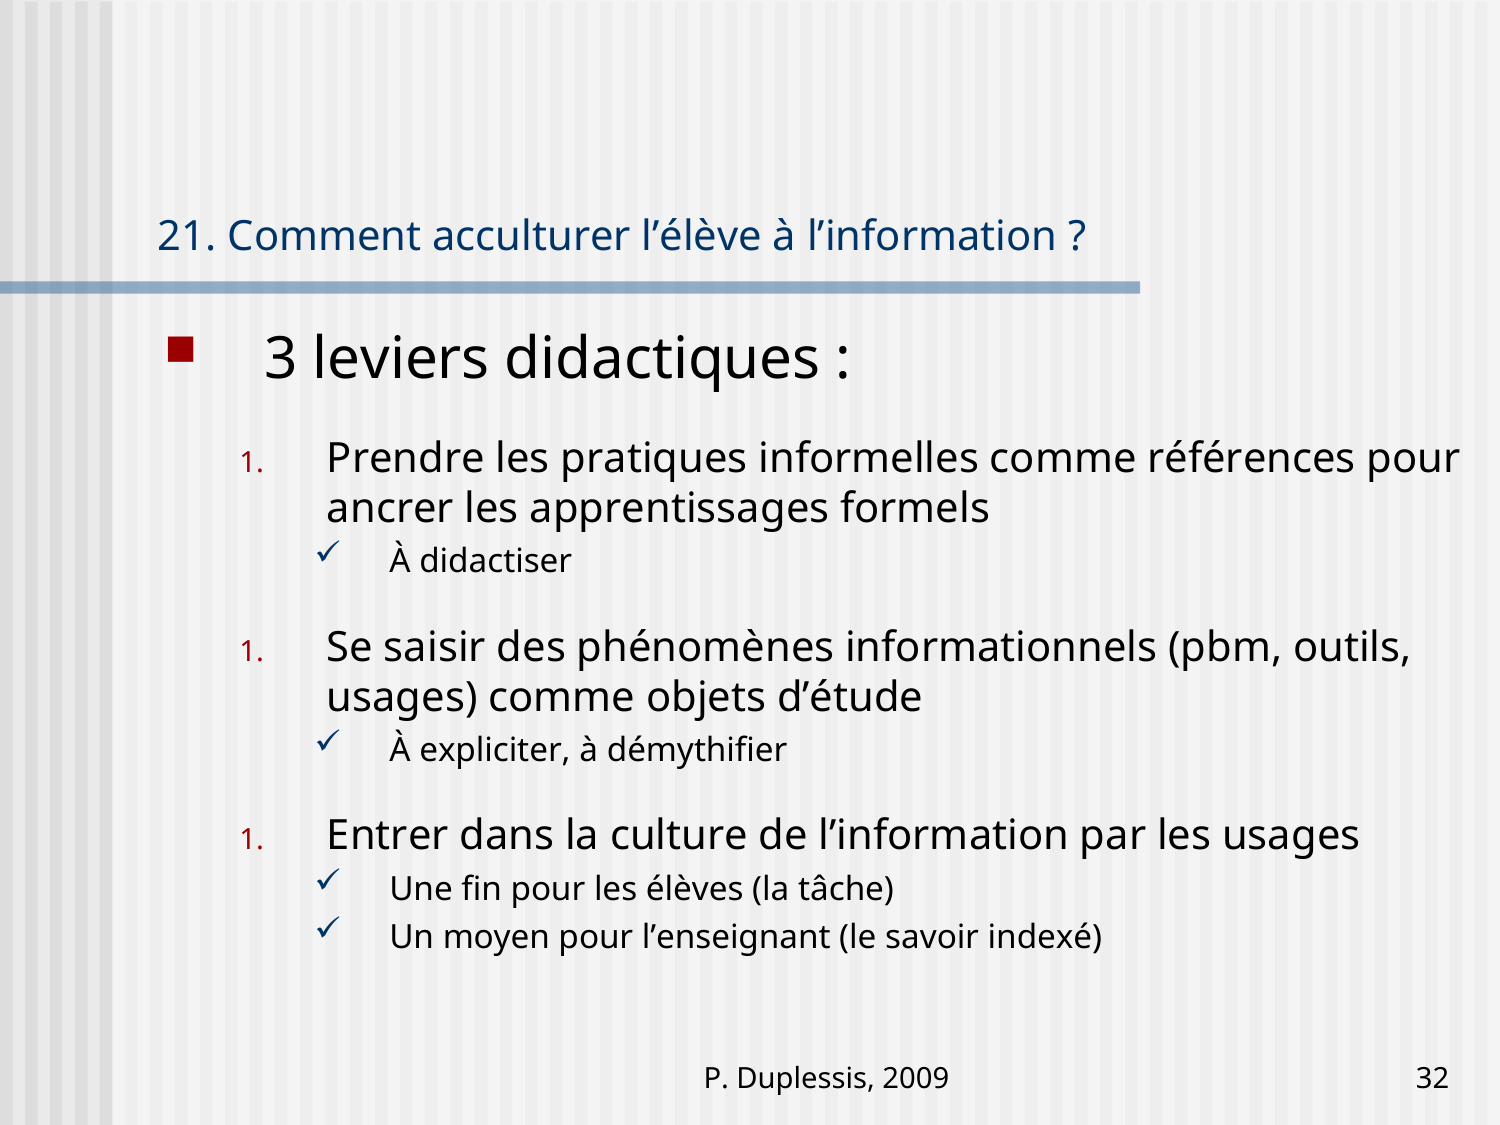

# 21. Comment acculturer l’élève à l’information ?
3 leviers didactiques :
Prendre les pratiques informelles comme références pour ancrer les apprentissages formels
À didactiser
Se saisir des phénomènes informationnels (pbm, outils, usages) comme objets d’étude
À expliciter, à démythifier
Entrer dans la culture de l’information par les usages
Une fin pour les élèves (la tâche)
Un moyen pour l’enseignant (le savoir indexé)
P. Duplessis, 2009
32